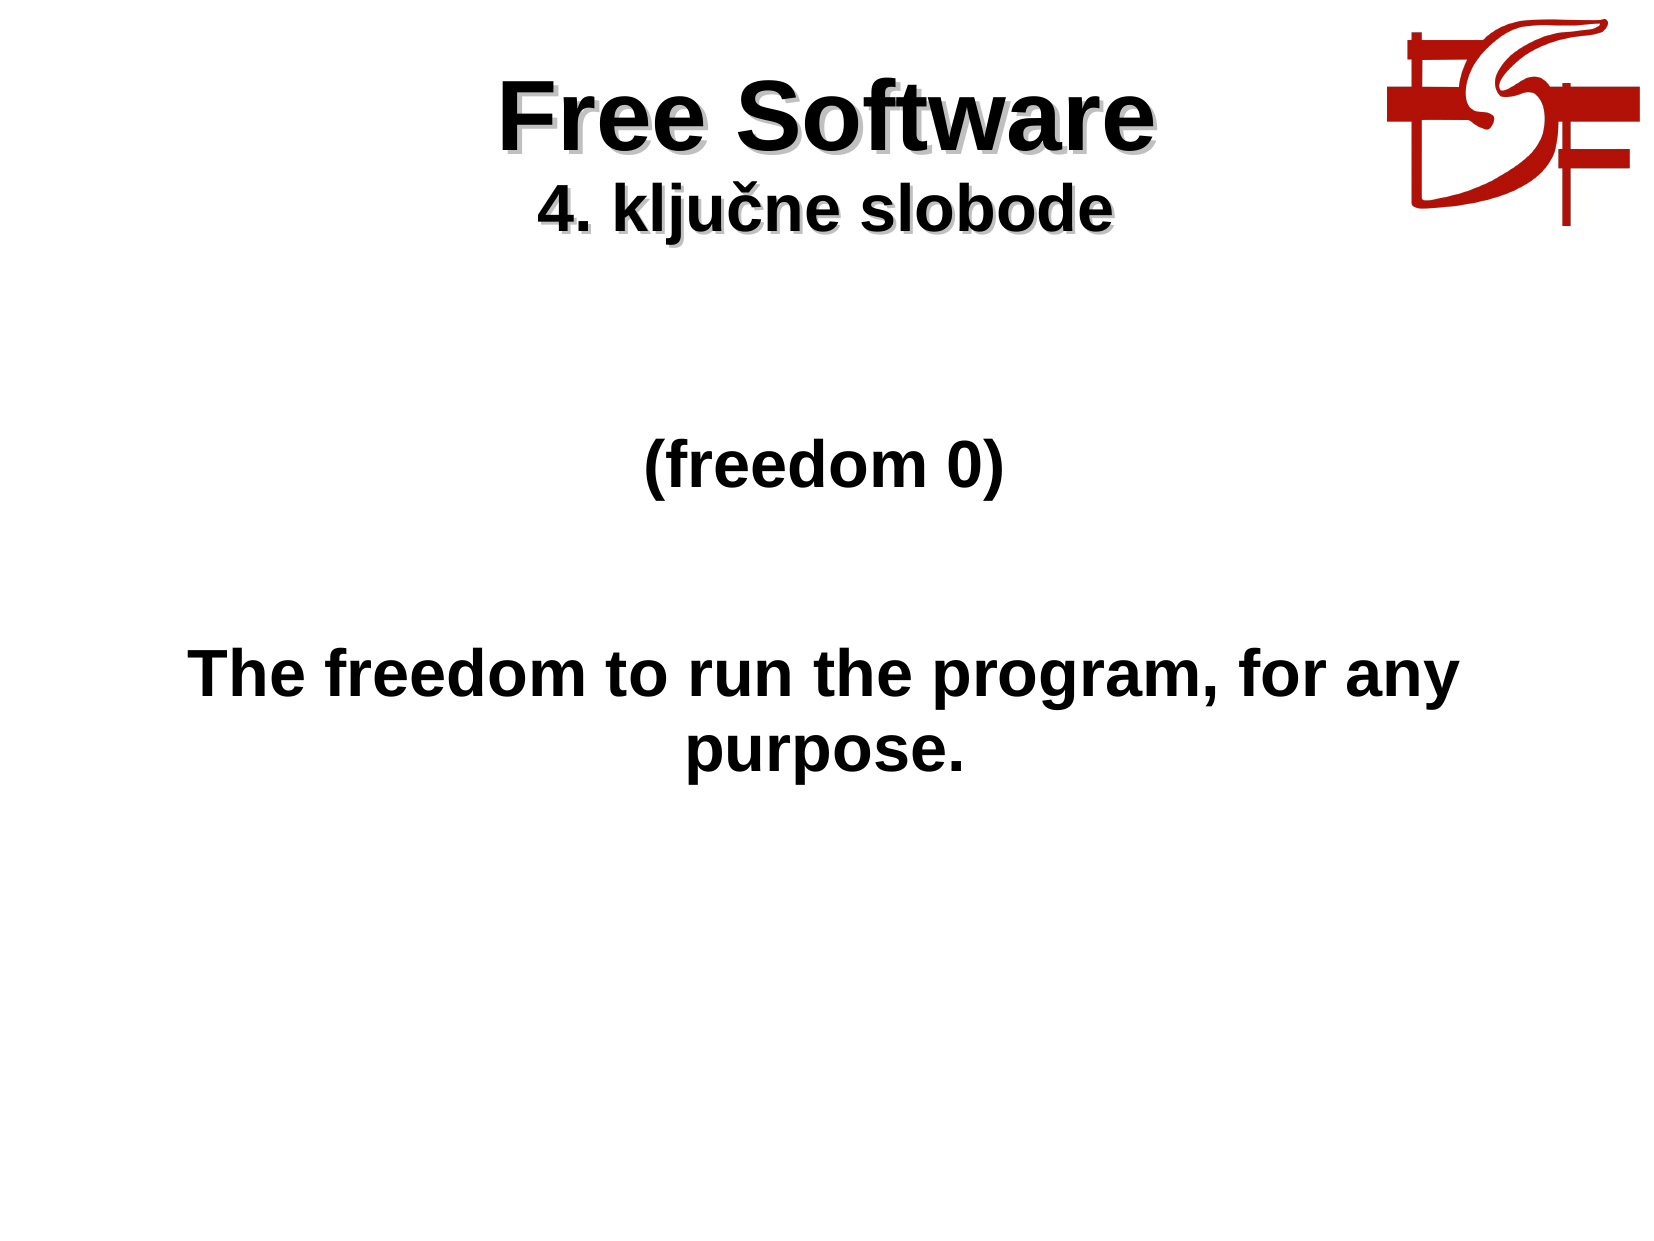

# Free Software 4. ključne slobode
(freedom 0)
The freedom to run the program, for any purpose.